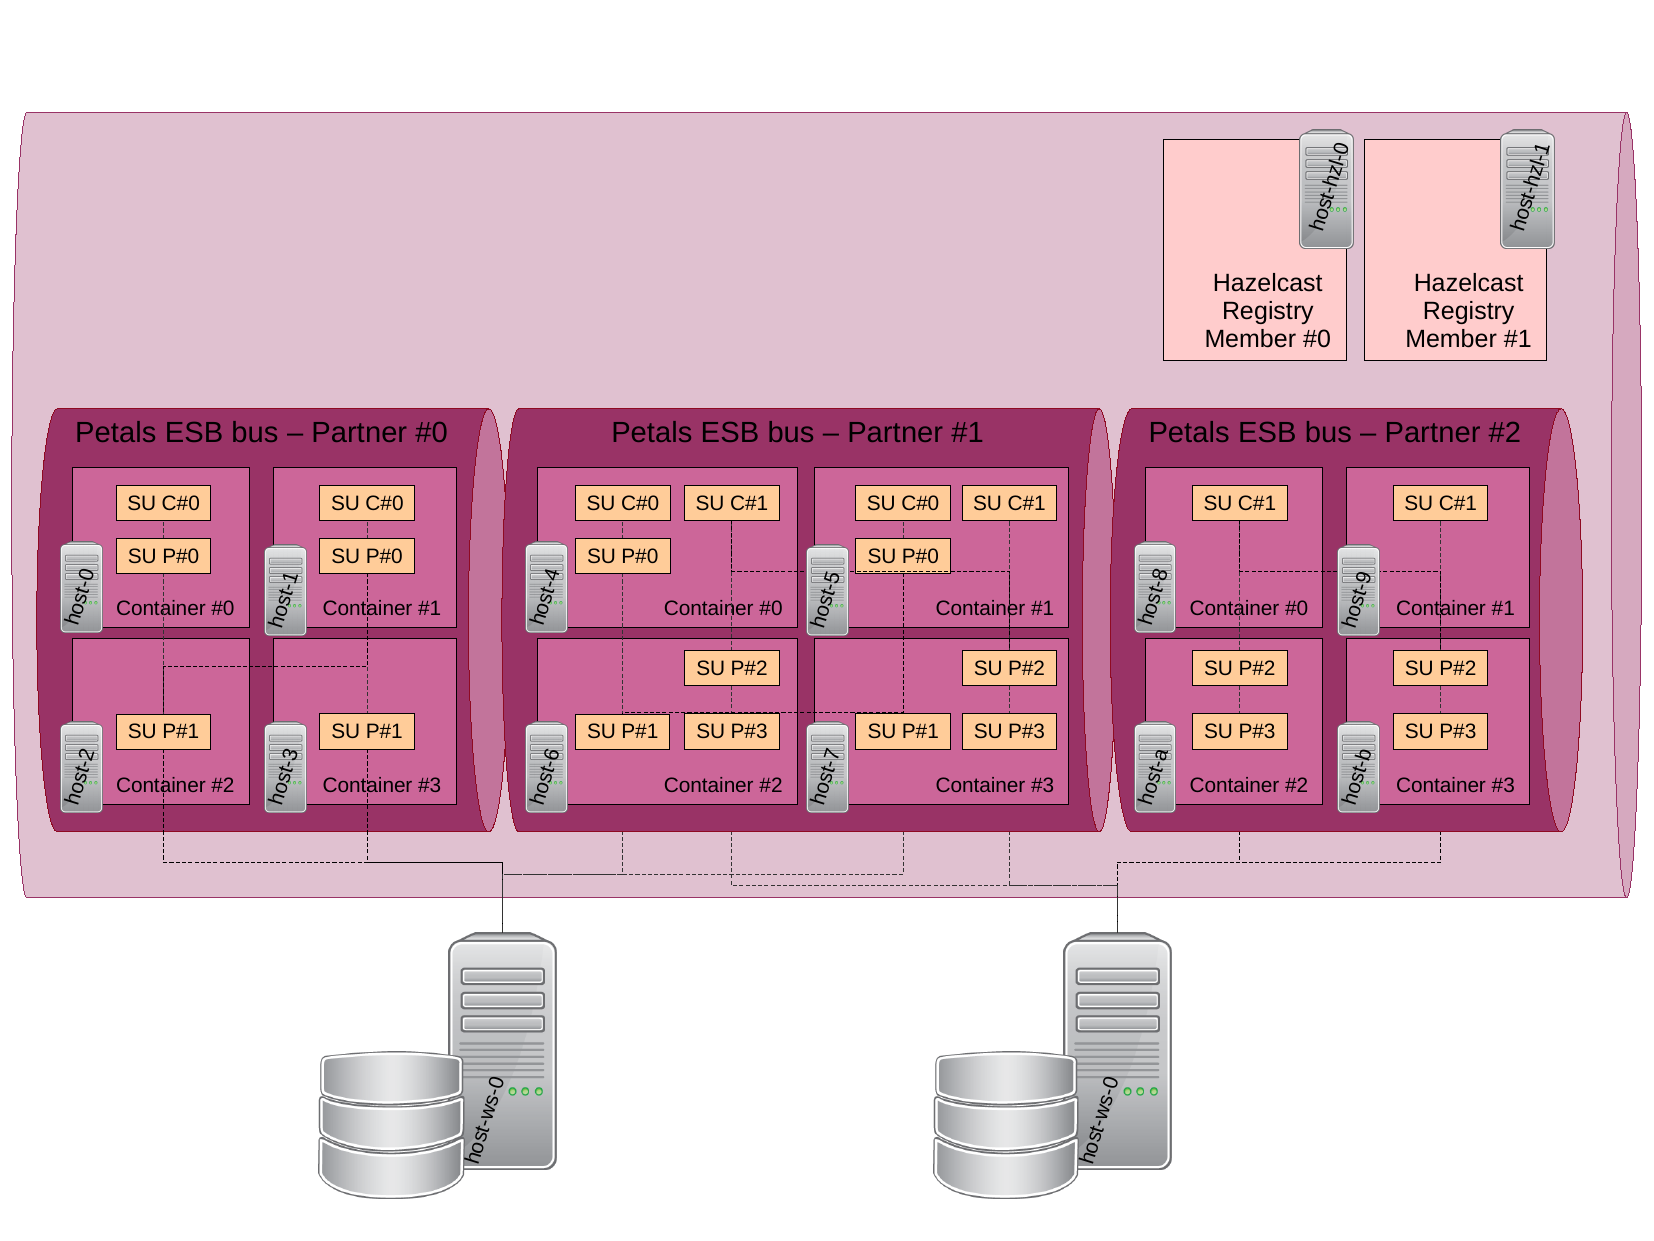

Hazelcast Registry Member #0
Hazelcast Registry Member #1
host-hzl-0
host-hzl-1
Petals ESB bus – Partner #0
Container #0
Container #1
SU C#0
SU C#0
SU P#0
SU P#0
host-0
host-1
Container #2
Container #3
SU P#1
SU P#1
host-2
host-3
Petals ESB bus – Partner #1
Container #0
Container #1
SU C#0
SU C#1
SU C#0
SU C#1
SU P#0
SU P#0
host-4
host-5
Container #2
Container #3
SU P#2
SU P#2
SU P#3
SU P#1
SU P#3
SU P#1
host-6
host-7
Petals ESB bus – Partner #2
Container #0
Container #1
SU C#1
SU C#1
host-8
host-9
Container #2
Container #3
SU P#2
SU P#2
SU P#3
SU P#3
host-a
host-b
host-ws-0
host-ws-0